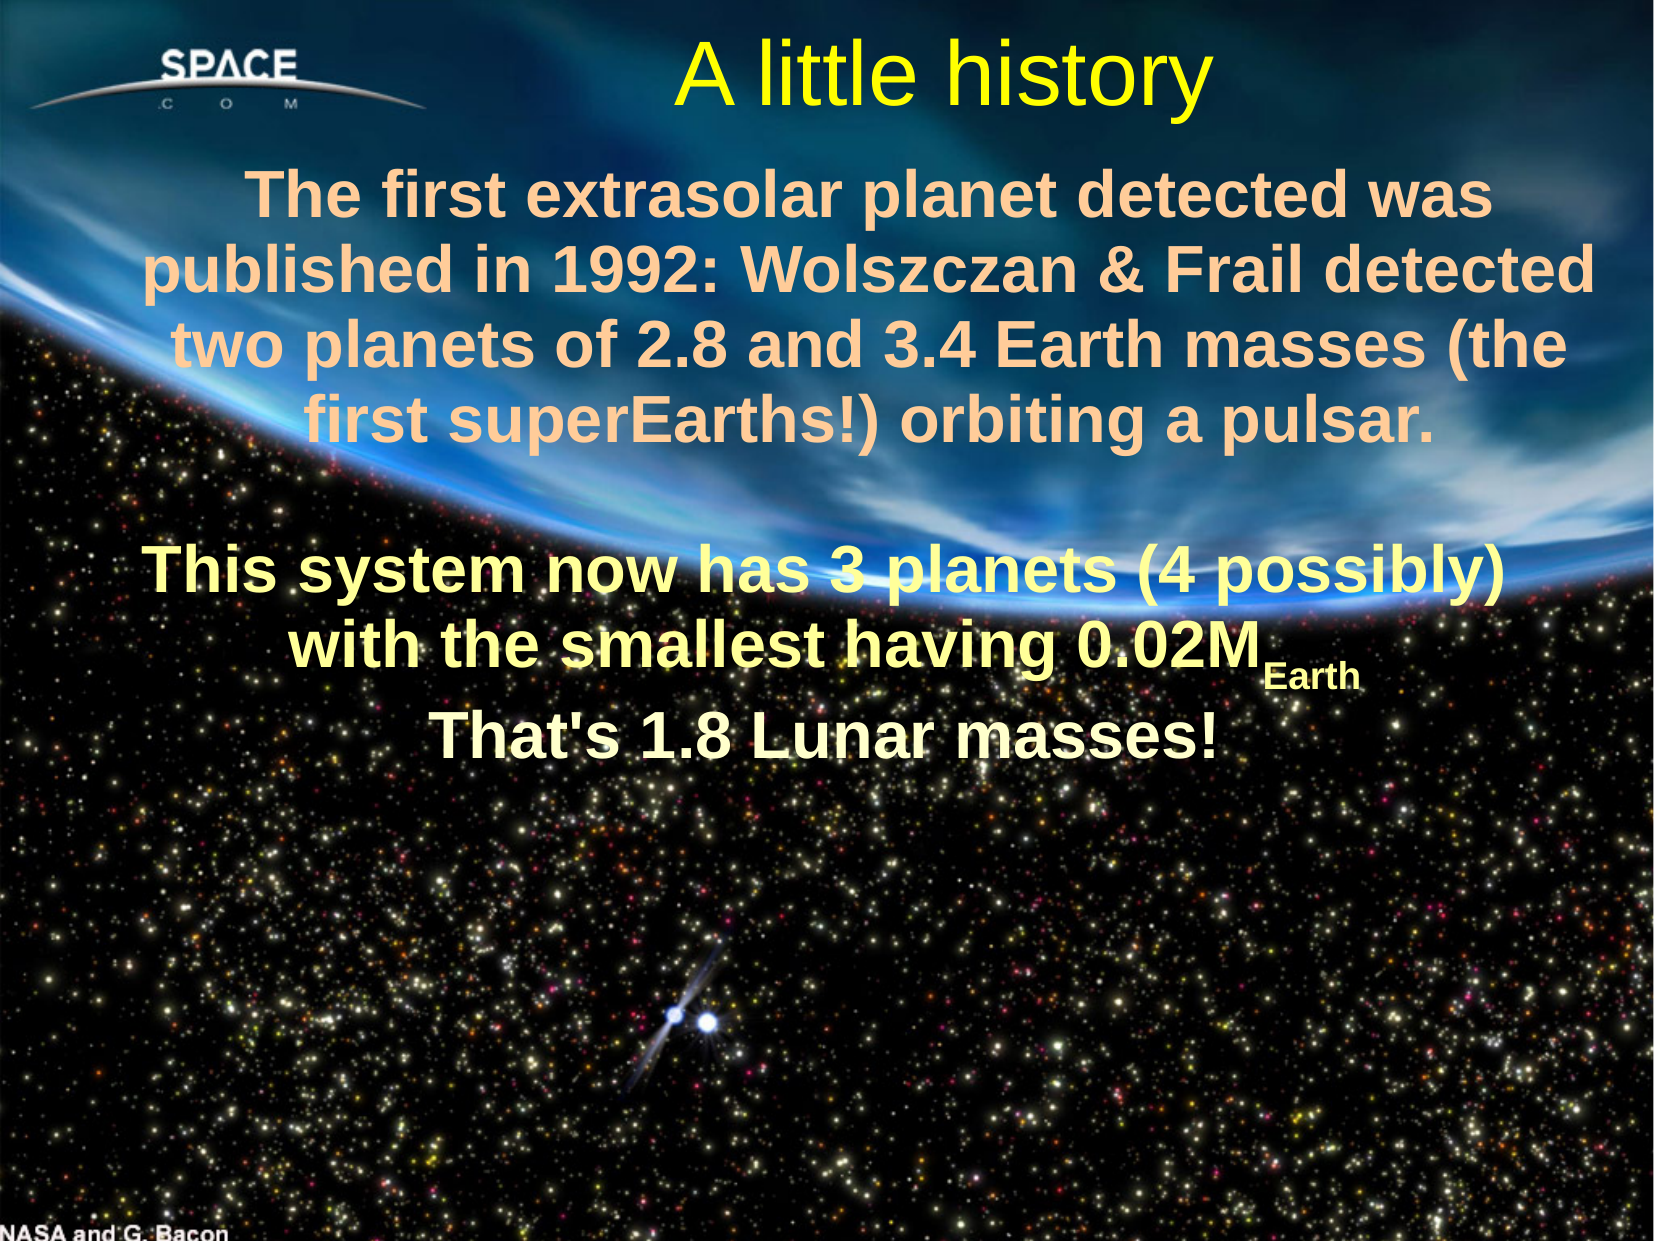

A little history
The first extrasolar planet detected was published in 1992: Wolszczan & Frail detected two planets of 2.8 and 3.4 Earth masses (the first superEarths!) orbiting a pulsar.
This system now has 3 planets (4 possibly) with the smallest having 0.02MEarth
That's 1.8 Lunar masses!